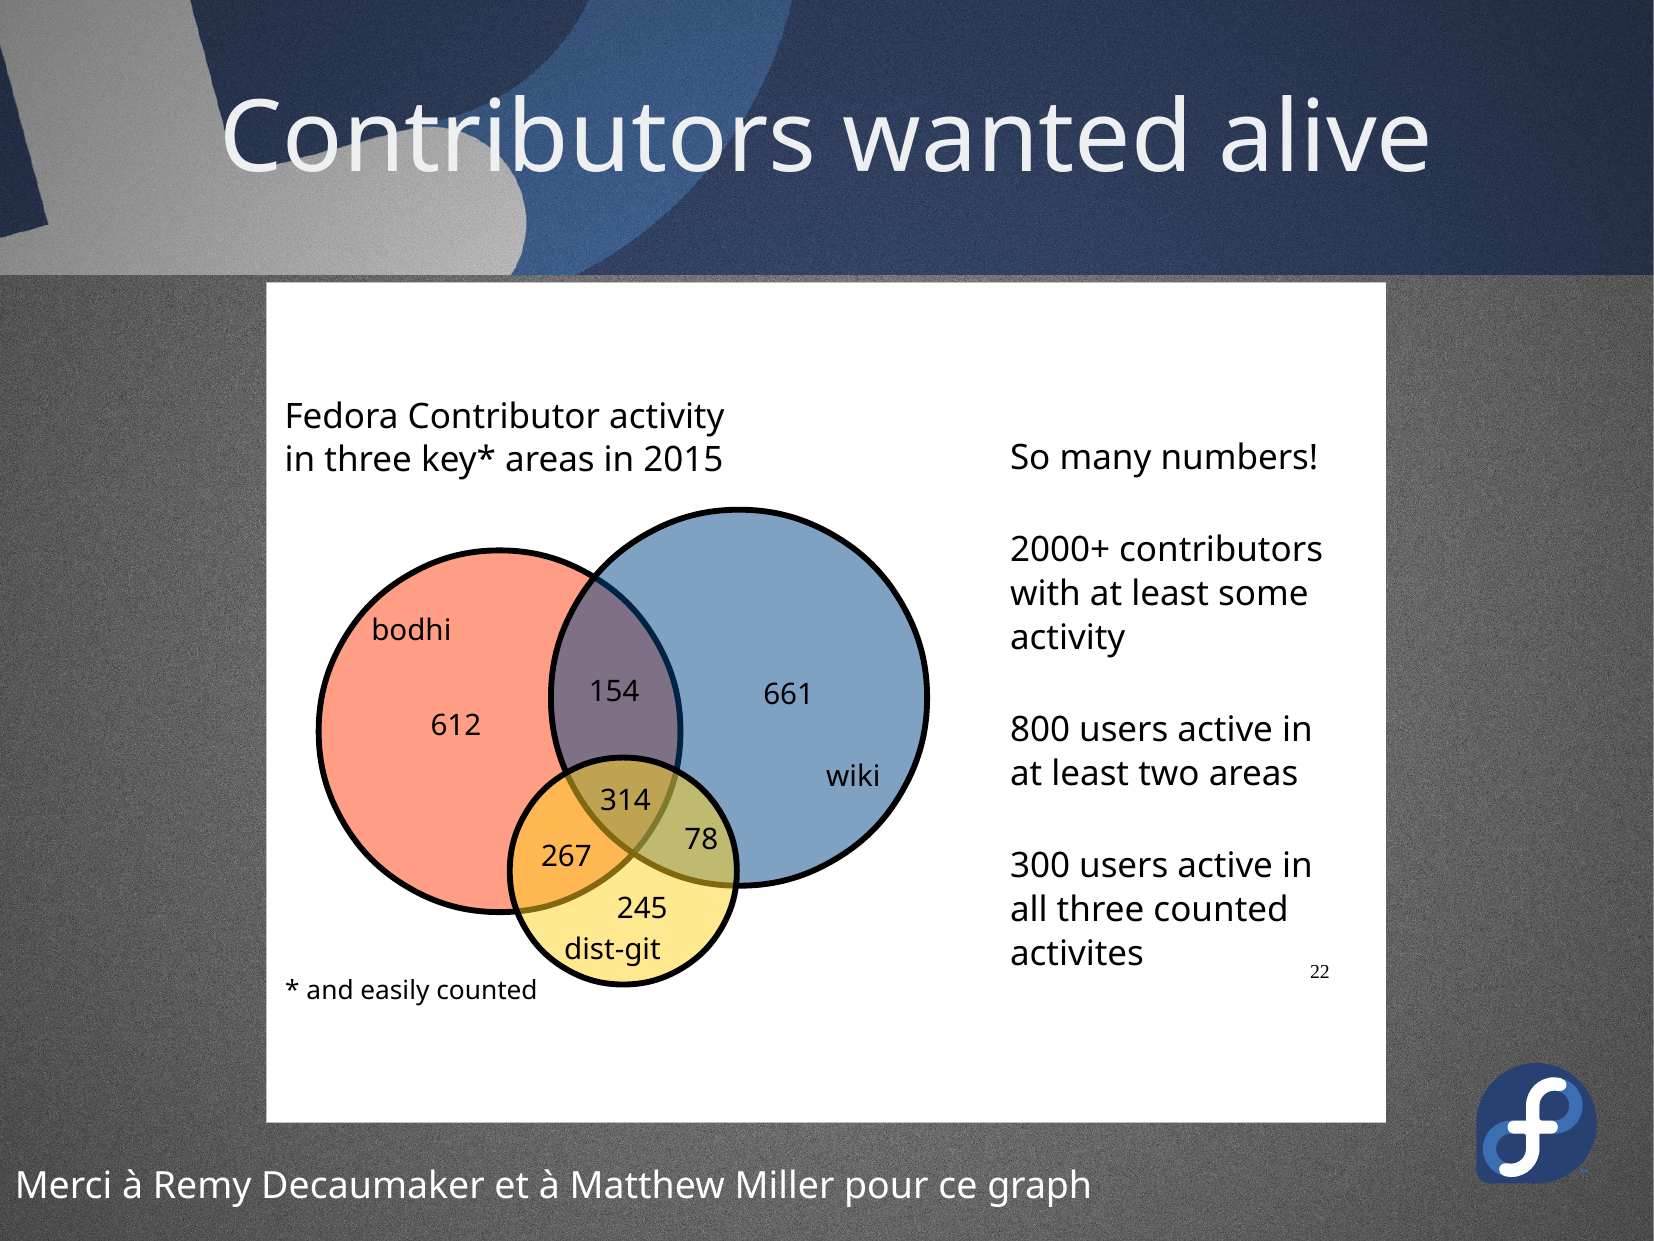

# Contributors wanted alive
Merci à Remy Decaumaker et à Matthew Miller pour ce graph